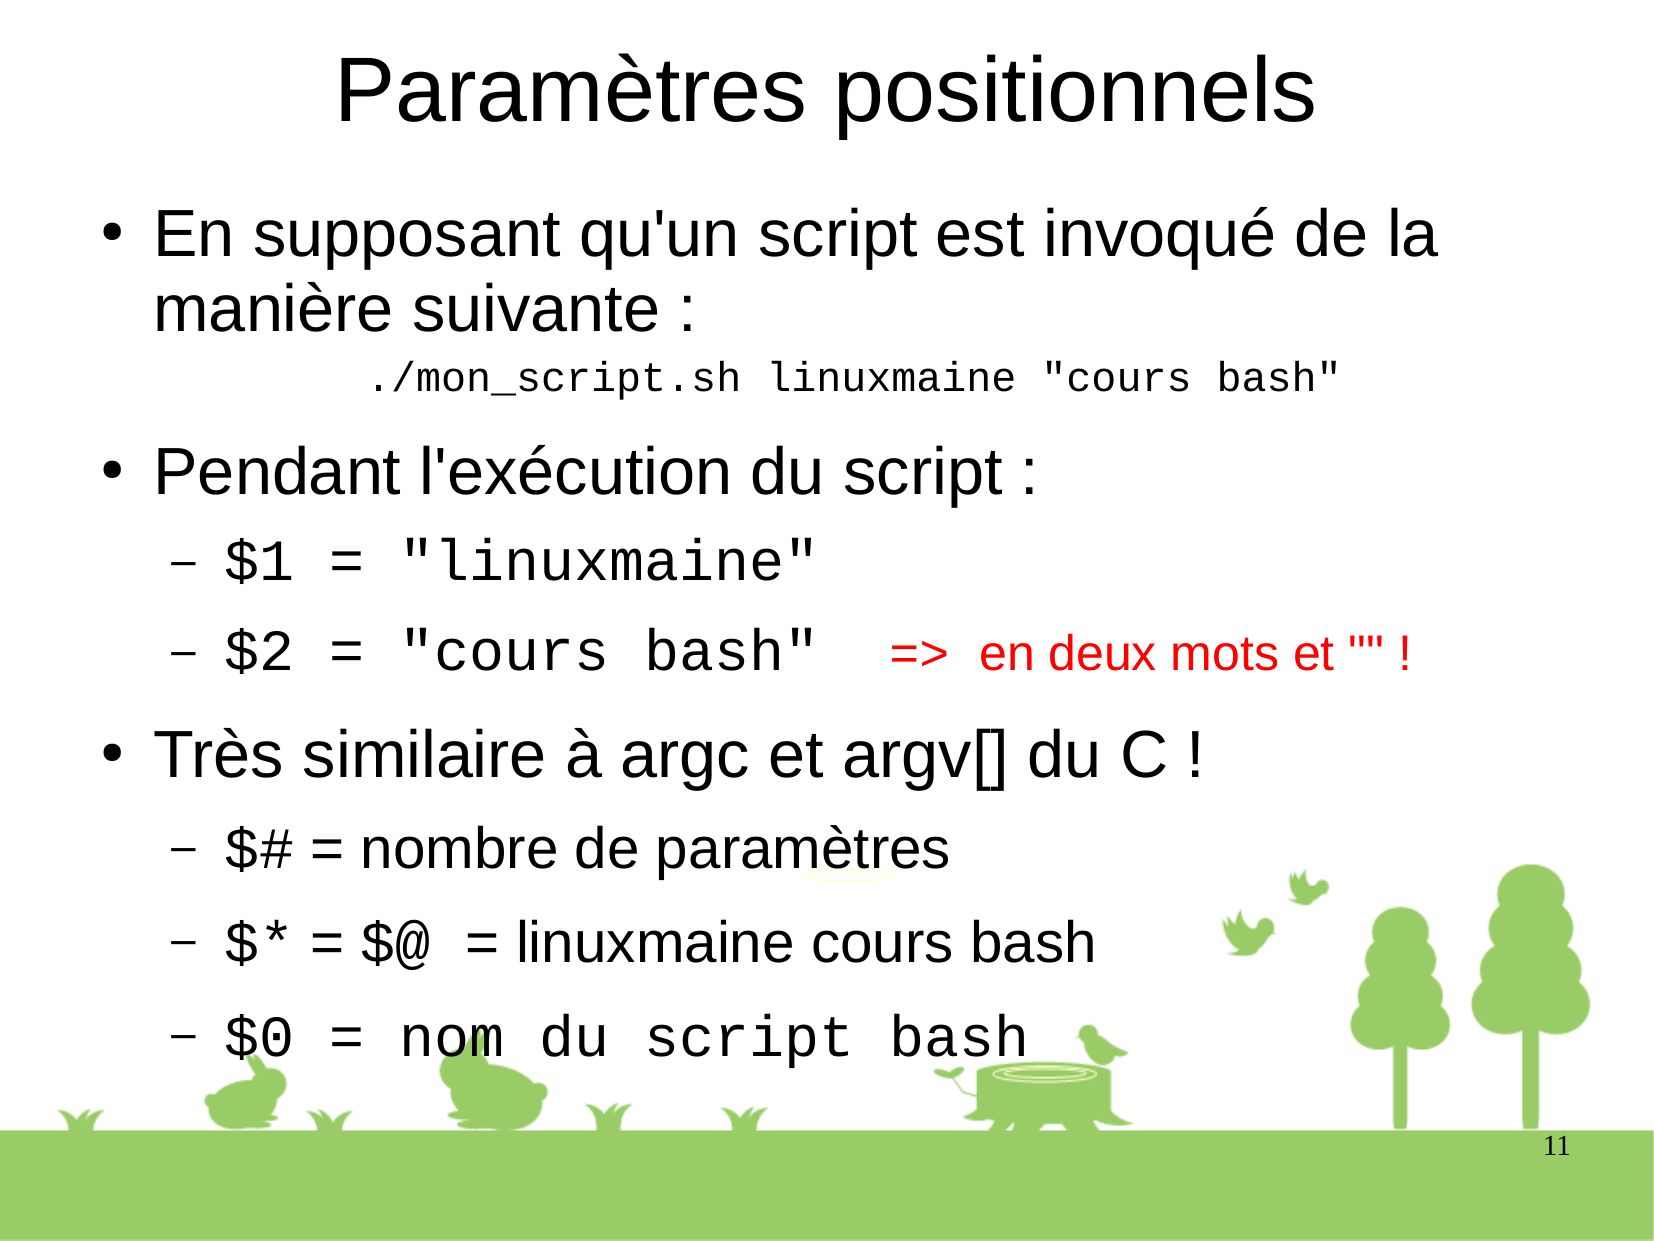

# Paramètres positionnels
En supposant qu'un script est invoqué de la manière suivante :
./mon_script.sh linuxmaine "cours bash"
Pendant l'exécution du script :
$1 = "linuxmaine"
$2 = "cours bash" => en deux mots et "" !
Très similaire à argc et argv[] du C !
$# = nombre de paramètres
$* = $@ = linuxmaine cours bash
$0 = nom du script bash
11